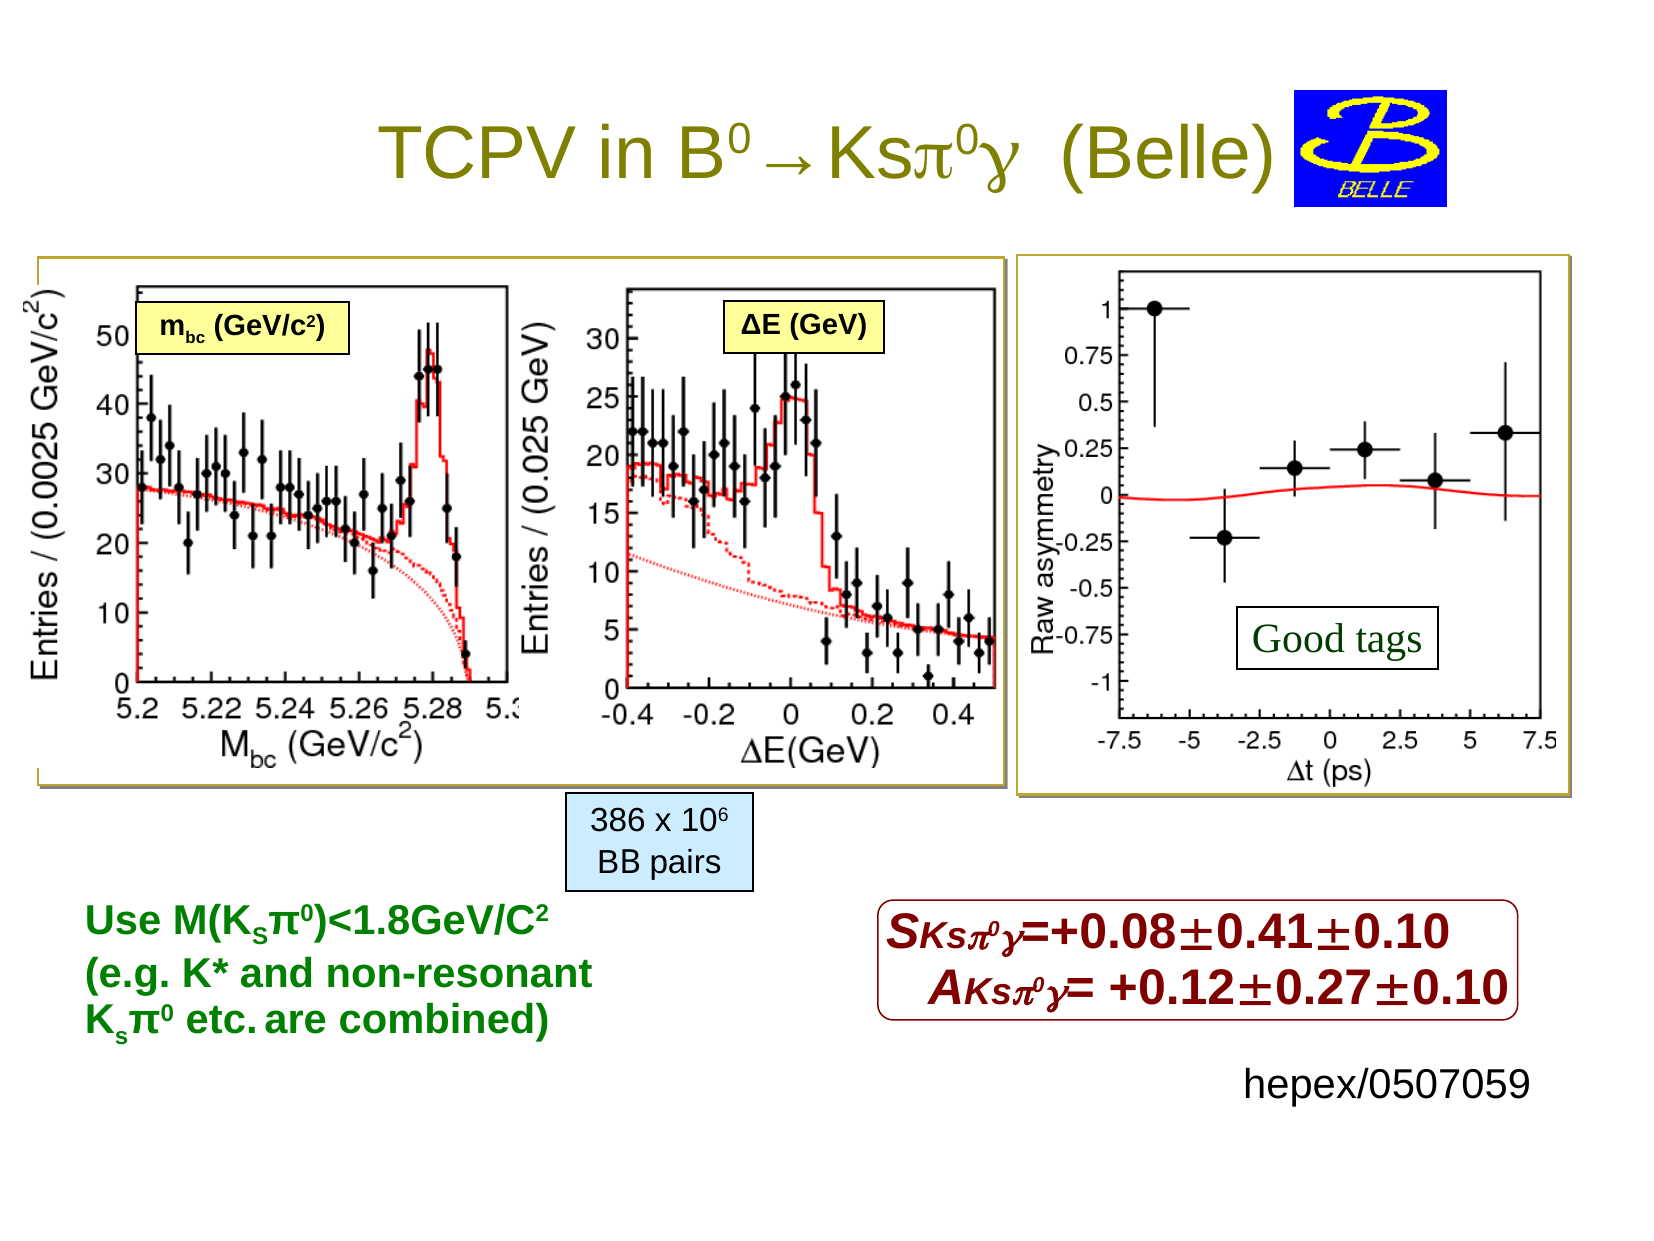

# TCPV in B0→Ksp0g (Belle)
ΔE (GeV)
mbc (GeV/c2)
Good tags
386 x 106 BB pairs
Use M(KSπ0)<1.8GeV/C2
(e.g. K* and non-resonant
Ksπ0 etc. are combined)
SKsp0g=+0.080.410.10 AKsp0g= +0.120.270.10
hepex/0507059